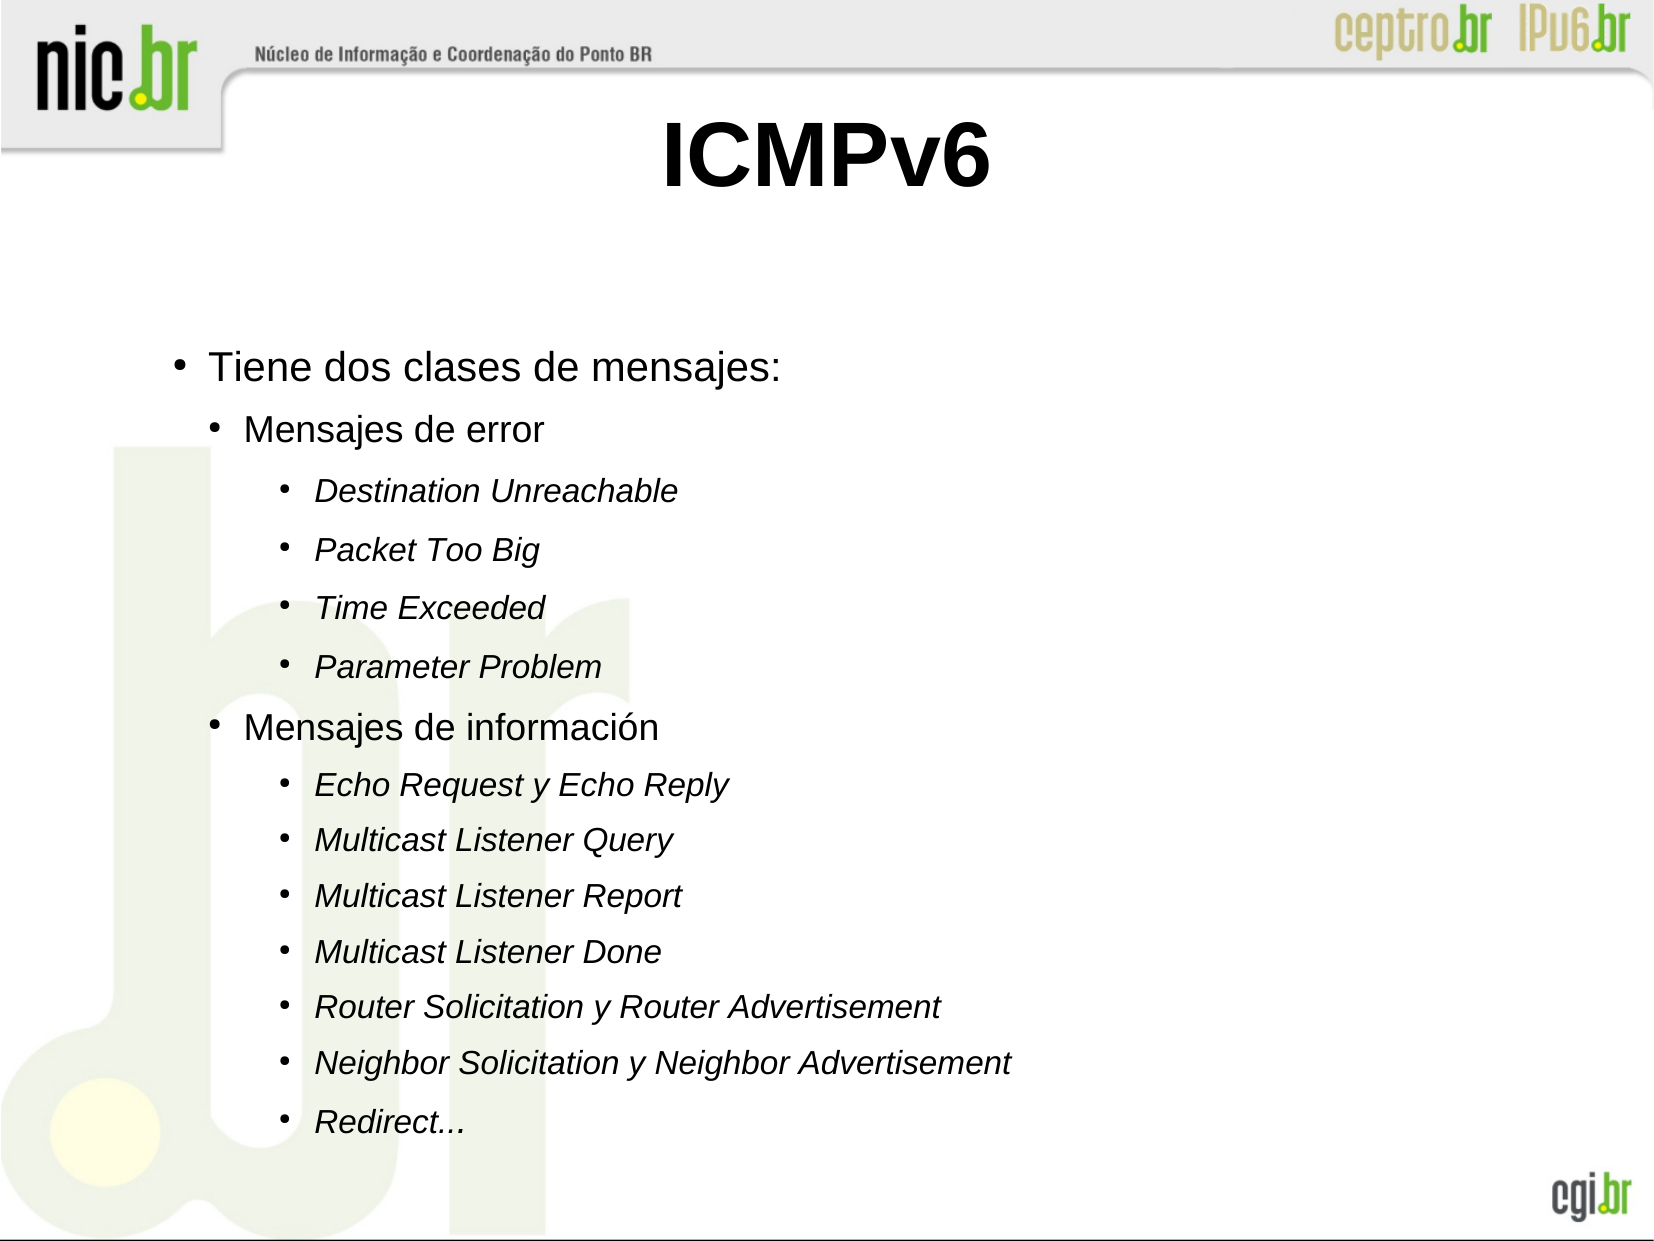

ICMPv6
Tiene dos clases de mensajes:
Mensajes de error
Destination Unreachable
Packet Too Big
Time Exceeded
Parameter Problem
Mensajes de información
Echo Request y Echo Reply
Multicast Listener Query
Multicast Listener Report
Multicast Listener Done
Router Solicitation y Router Advertisement
Neighbor Solicitation y Neighbor Advertisement
Redirect...